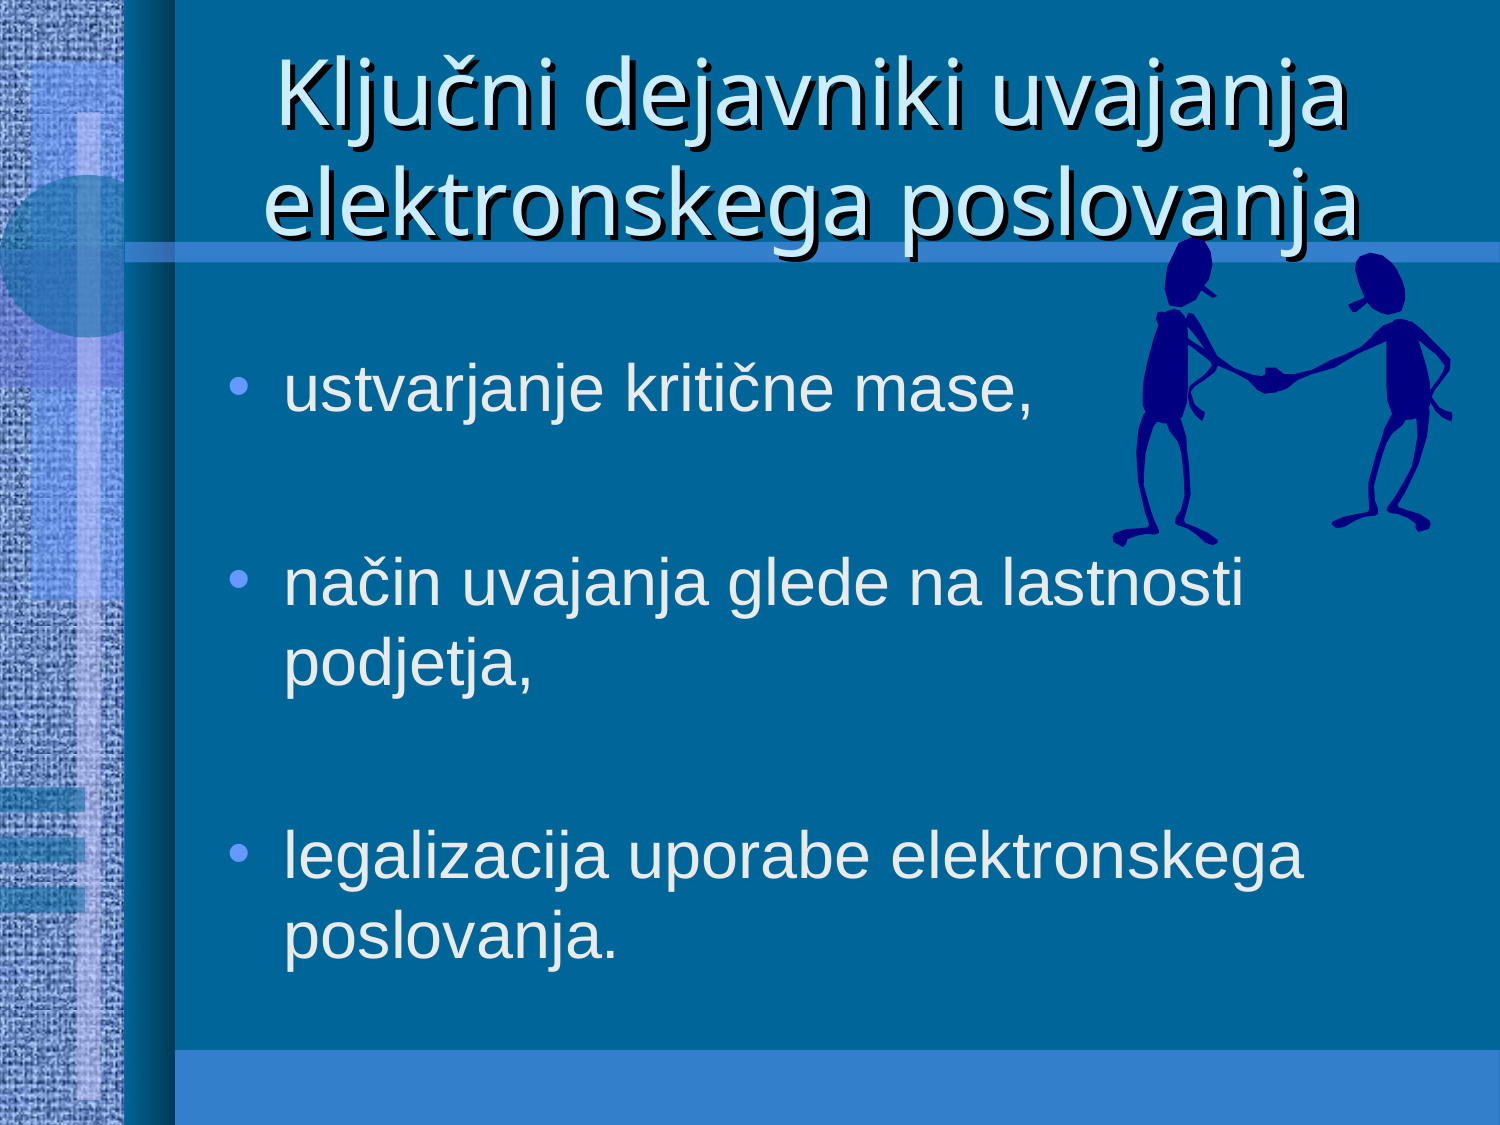

# Ključni dejavniki uvajanja elektronskega poslovanja
ustvarjanje kritične mase,
način uvajanja glede na lastnosti podjetja,
legalizacija uporabe elektronskega poslovanja.